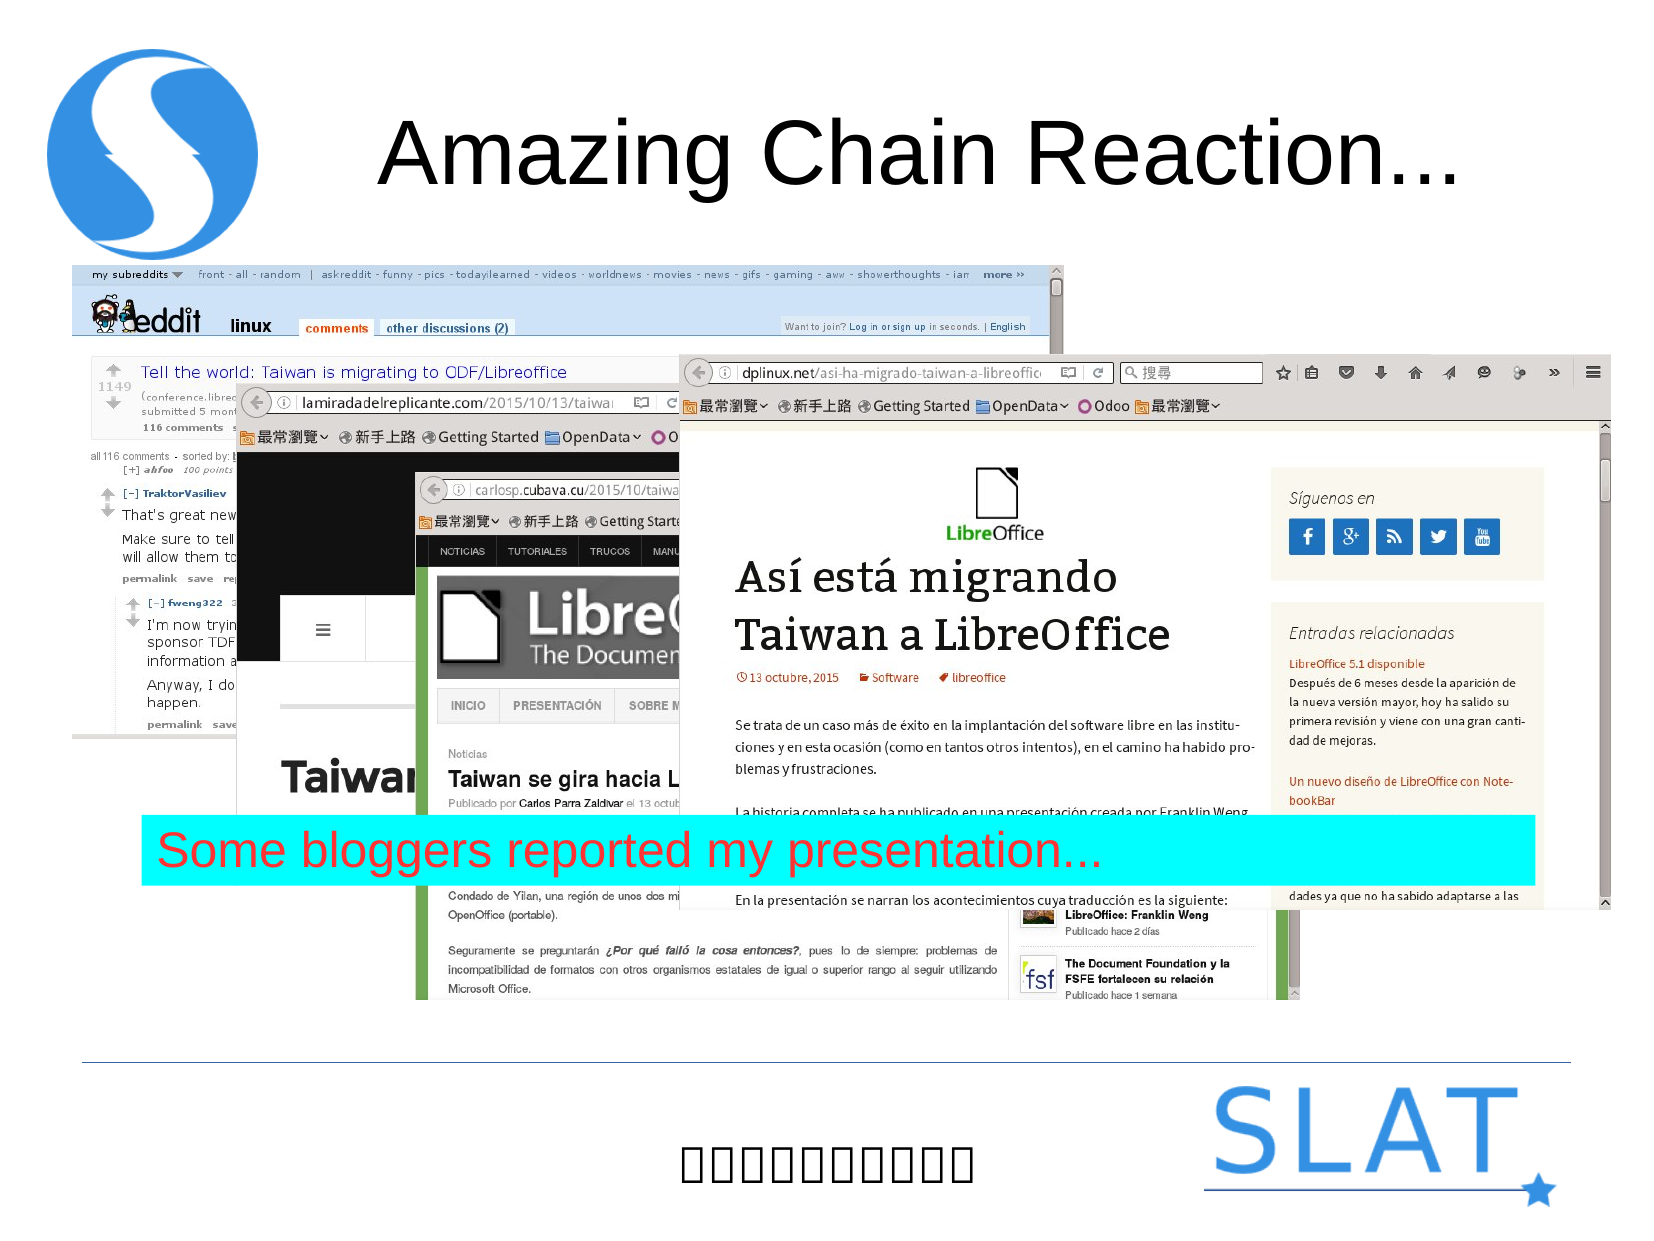

# Amazing Chain Reaction...
Some bloggers reported my presentation...
LibreOffice Brno 2016 Conference Presentation